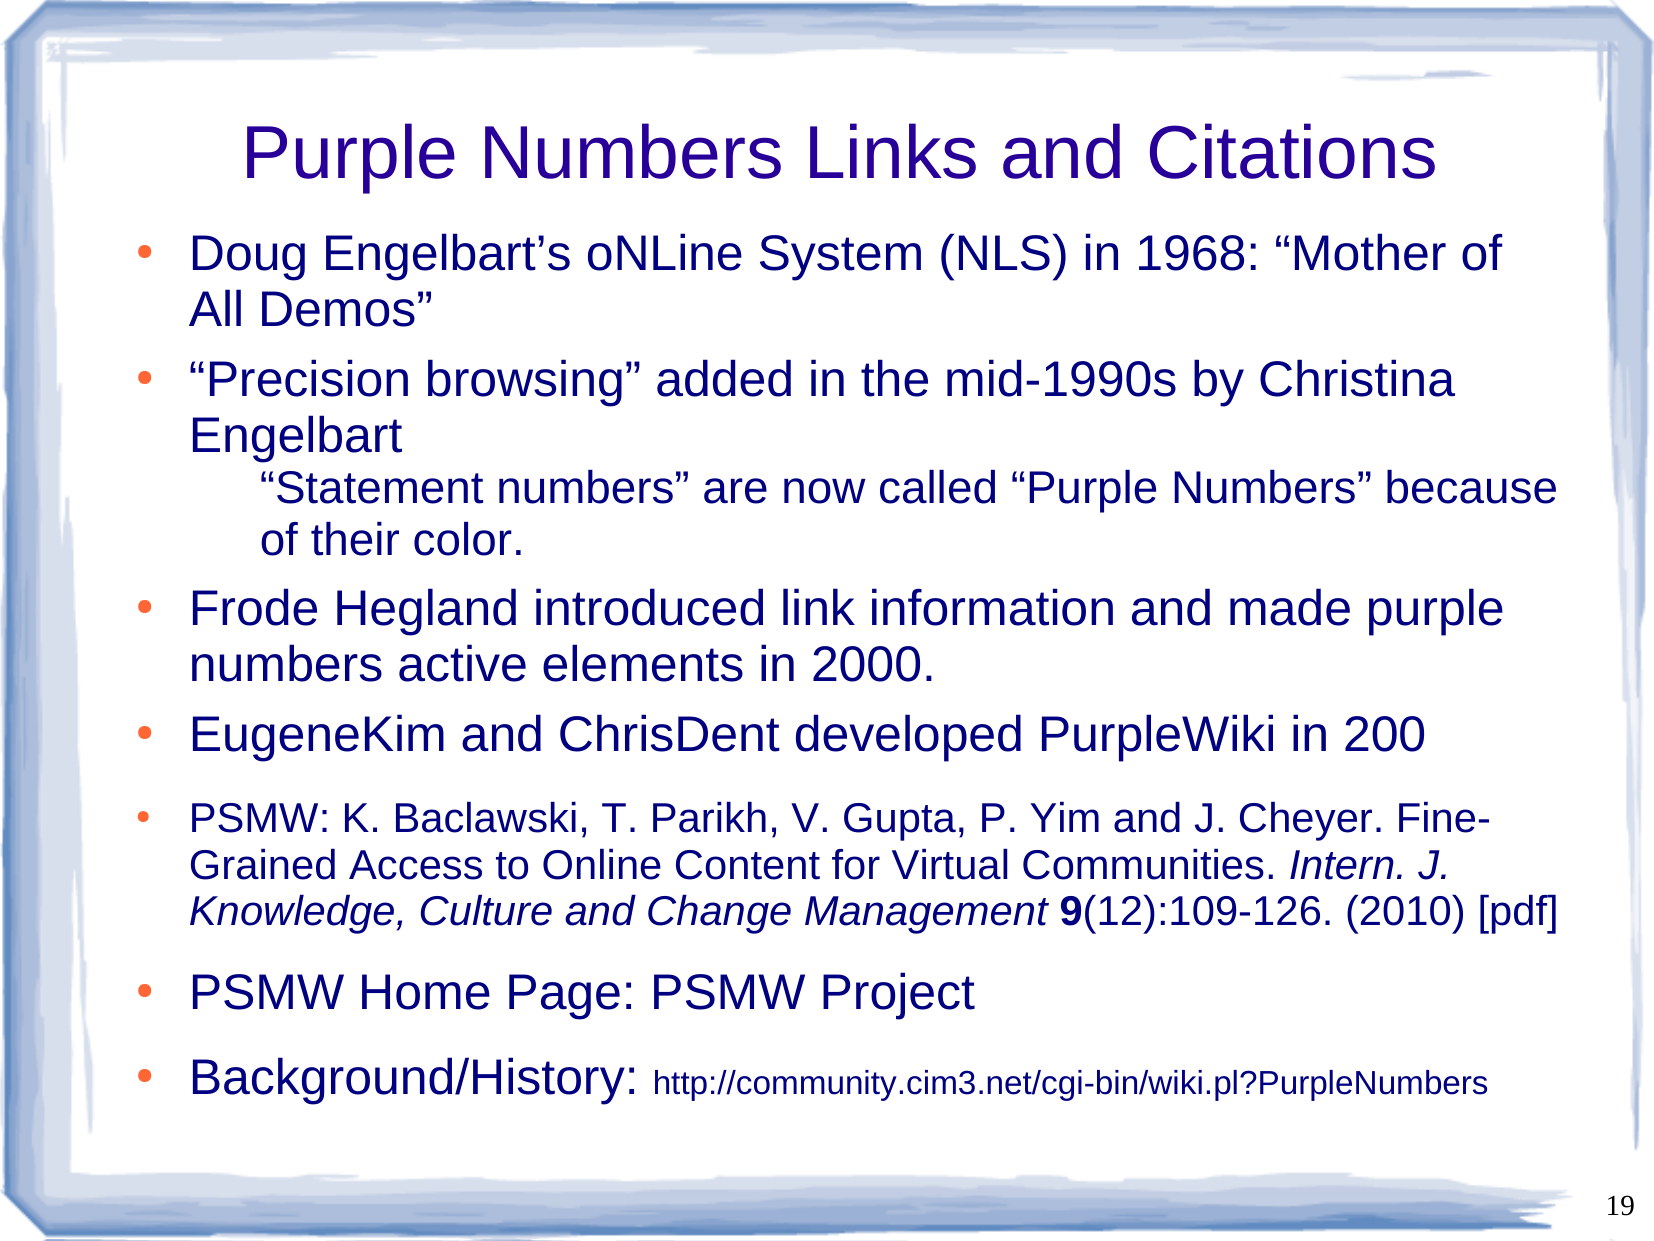

# Purple Numbers Links and Citations
Doug Engelbart’s oNLine System (NLS) in 1968: “Mother of All Demos”
“Precision browsing” added in the mid-1990s by Christina Engelbart
“Statement numbers” are now called “Purple Numbers” because of their color.
Frode Hegland introduced link information and made purple numbers active elements in 2000.
EugeneKim and ChrisDent developed PurpleWiki in 200
PSMW: K. Baclawski, T. Parikh, V. Gupta, P. Yim and J. Cheyer. Fine-Grained Access to Online Content for Virtual Communities. Intern. J. Knowledge, Culture and Change Management 9(12):109-126. (2010) [pdf]
PSMW Home Page: PSMW Project
Background/History: http://community.cim3.net/cgi-bin/wiki.pl?PurpleNumbers
19